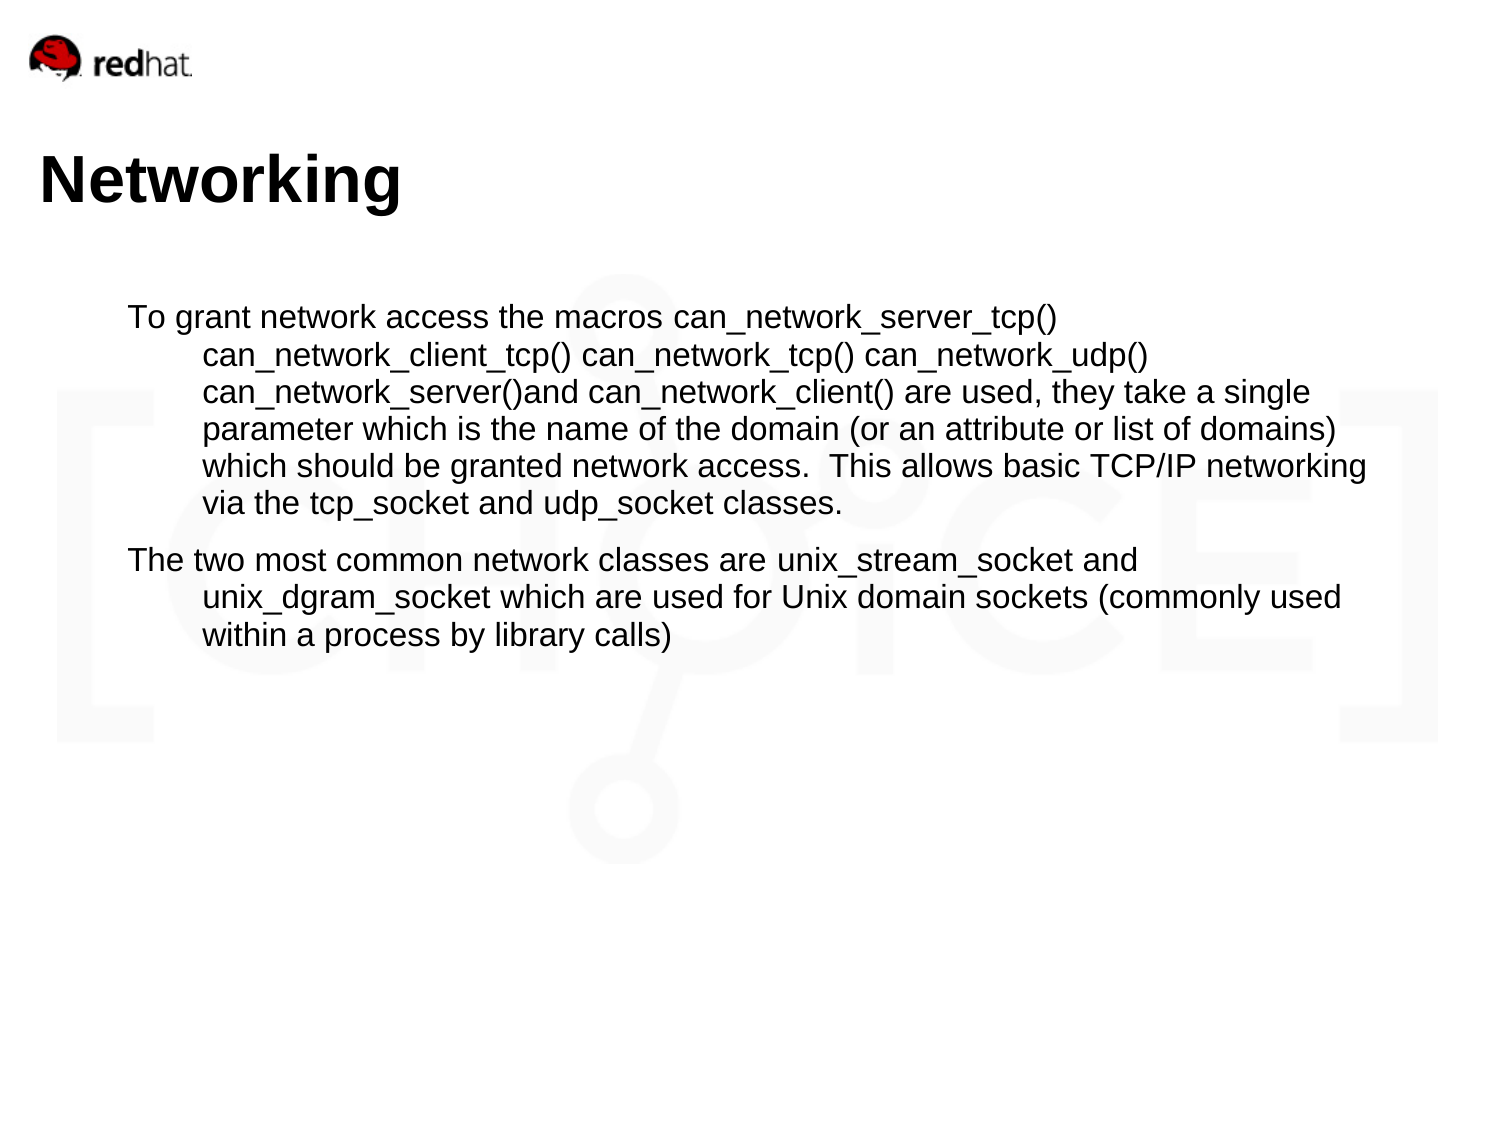

# Networking
To grant network access the macros can_network_server_tcp() can_network_client_tcp() can_network_tcp() can_network_udp() can_network_server()and can_network_client() are used, they take a single parameter which is the name of the domain (or an attribute or list of domains) which should be granted network access. This allows basic TCP/IP networking via the tcp_socket and udp_socket classes.
The two most common network classes are unix_stream_socket and unix_dgram_socket which are used for Unix domain sockets (commonly used within a process by library calls)